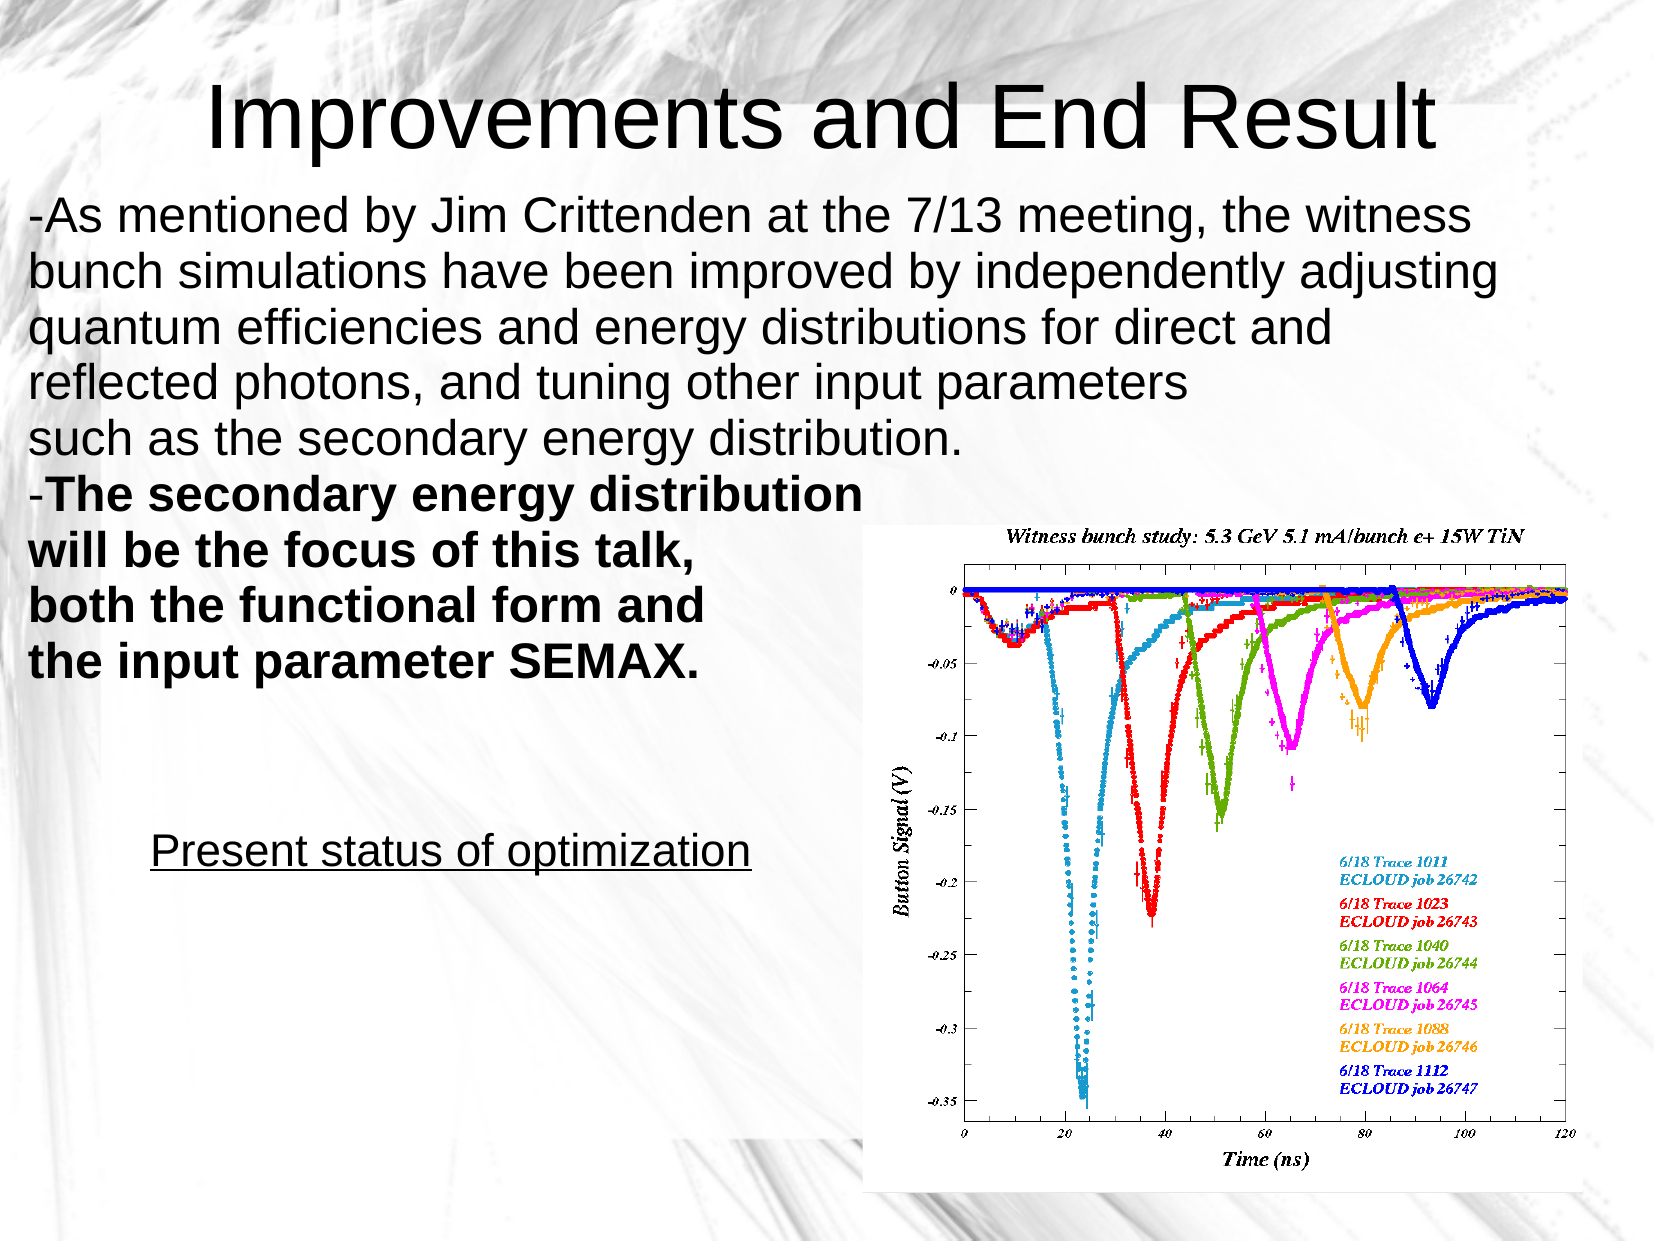

# Improvements and End Result
-As mentioned by Jim Crittenden at the 7/13 meeting, the witness
bunch simulations have been improved by independently adjusting
quantum efficiencies and energy distributions for direct and
reflected photons, and tuning other input parameters
such as the secondary energy distribution.
-The secondary energy distribution
will be the focus of this talk,
both the functional form and
the input parameter SEMAX.
Present status of optimization